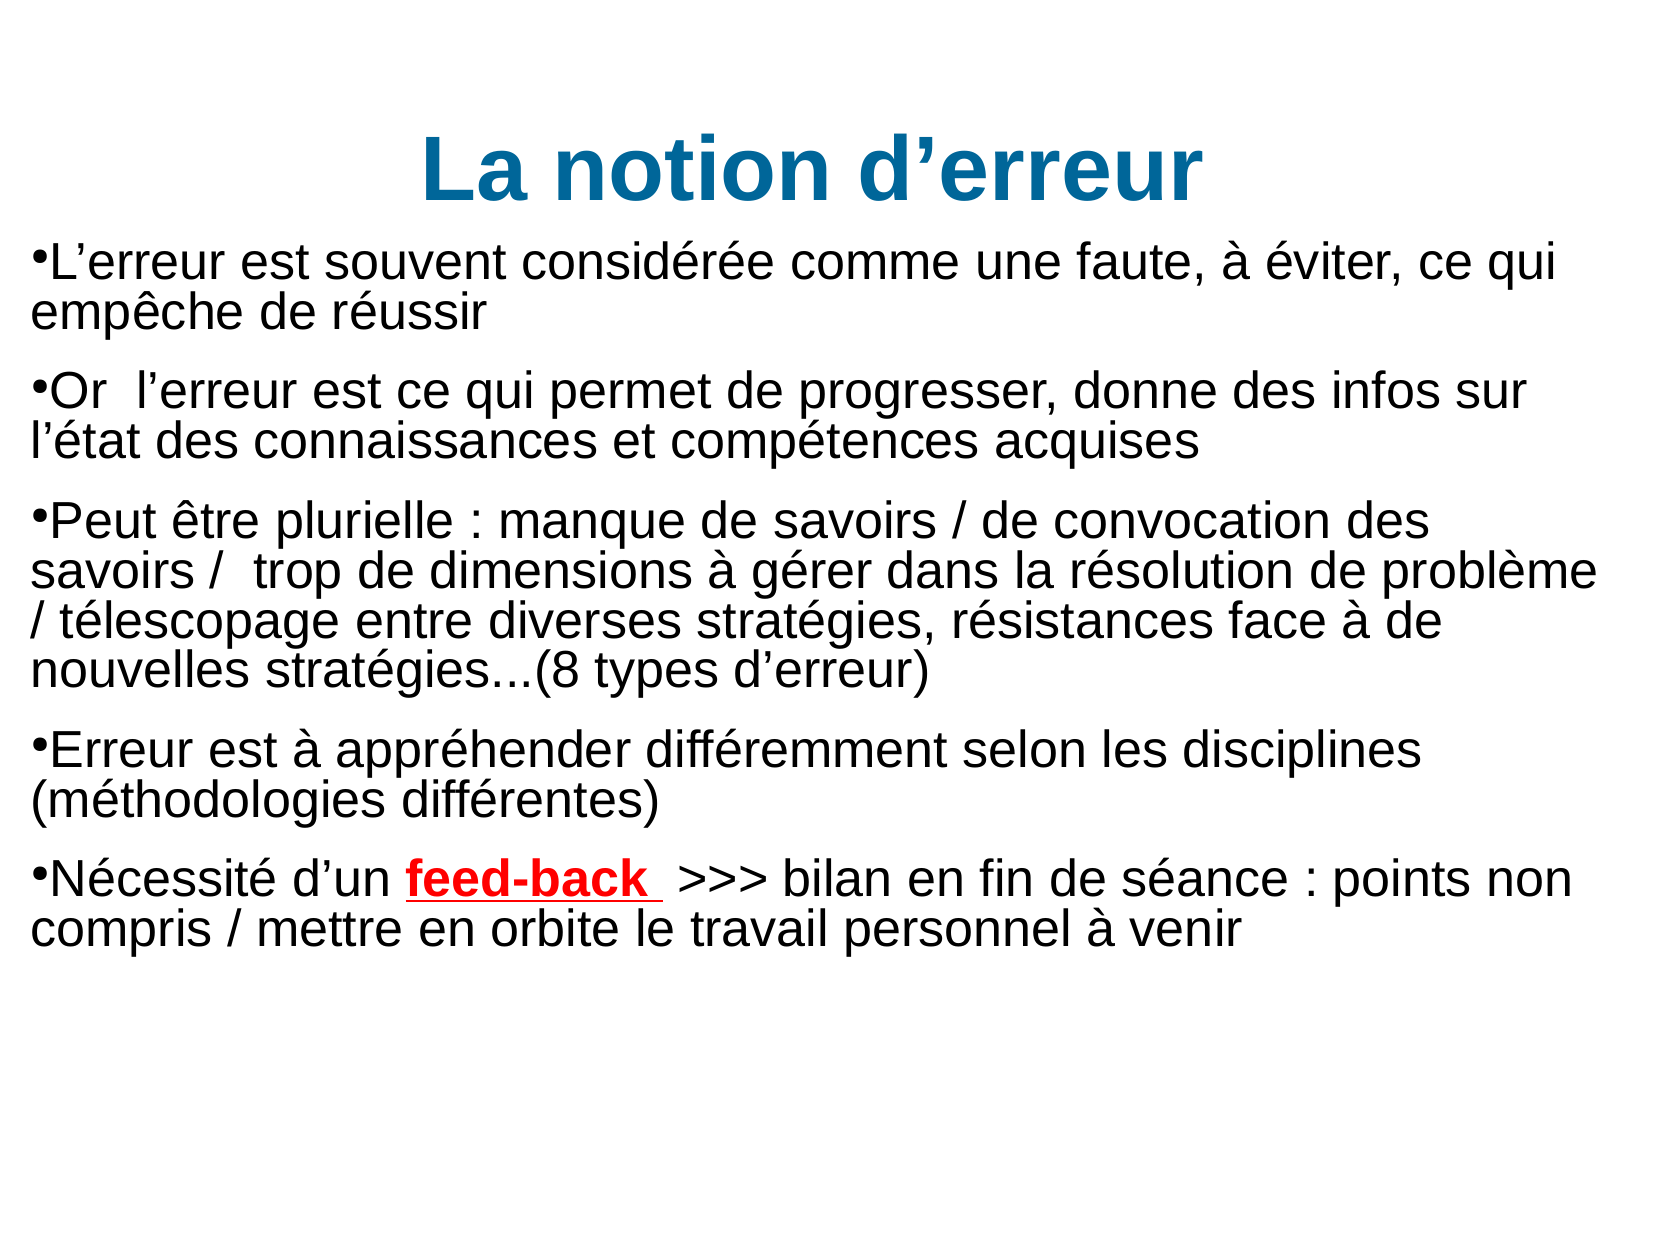

# La notion d’erreur
L’erreur est souvent considérée comme une faute, à éviter, ce qui empêche de réussir
Or  l’erreur est ce qui permet de progresser, donne des infos sur l’état des connaissances et compétences acquises
Peut être plurielle : manque de savoirs / de convocation des savoirs / trop de dimensions à gérer dans la résolution de problème / télescopage entre diverses stratégies, résistances face à de nouvelles stratégies...(8 types d’erreur)
Erreur est à appréhender différemment selon les disciplines (méthodologies différentes)
Nécessité d’un feed-back  >>> bilan en fin de séance : points non compris / mettre en orbite le travail personnel à venir